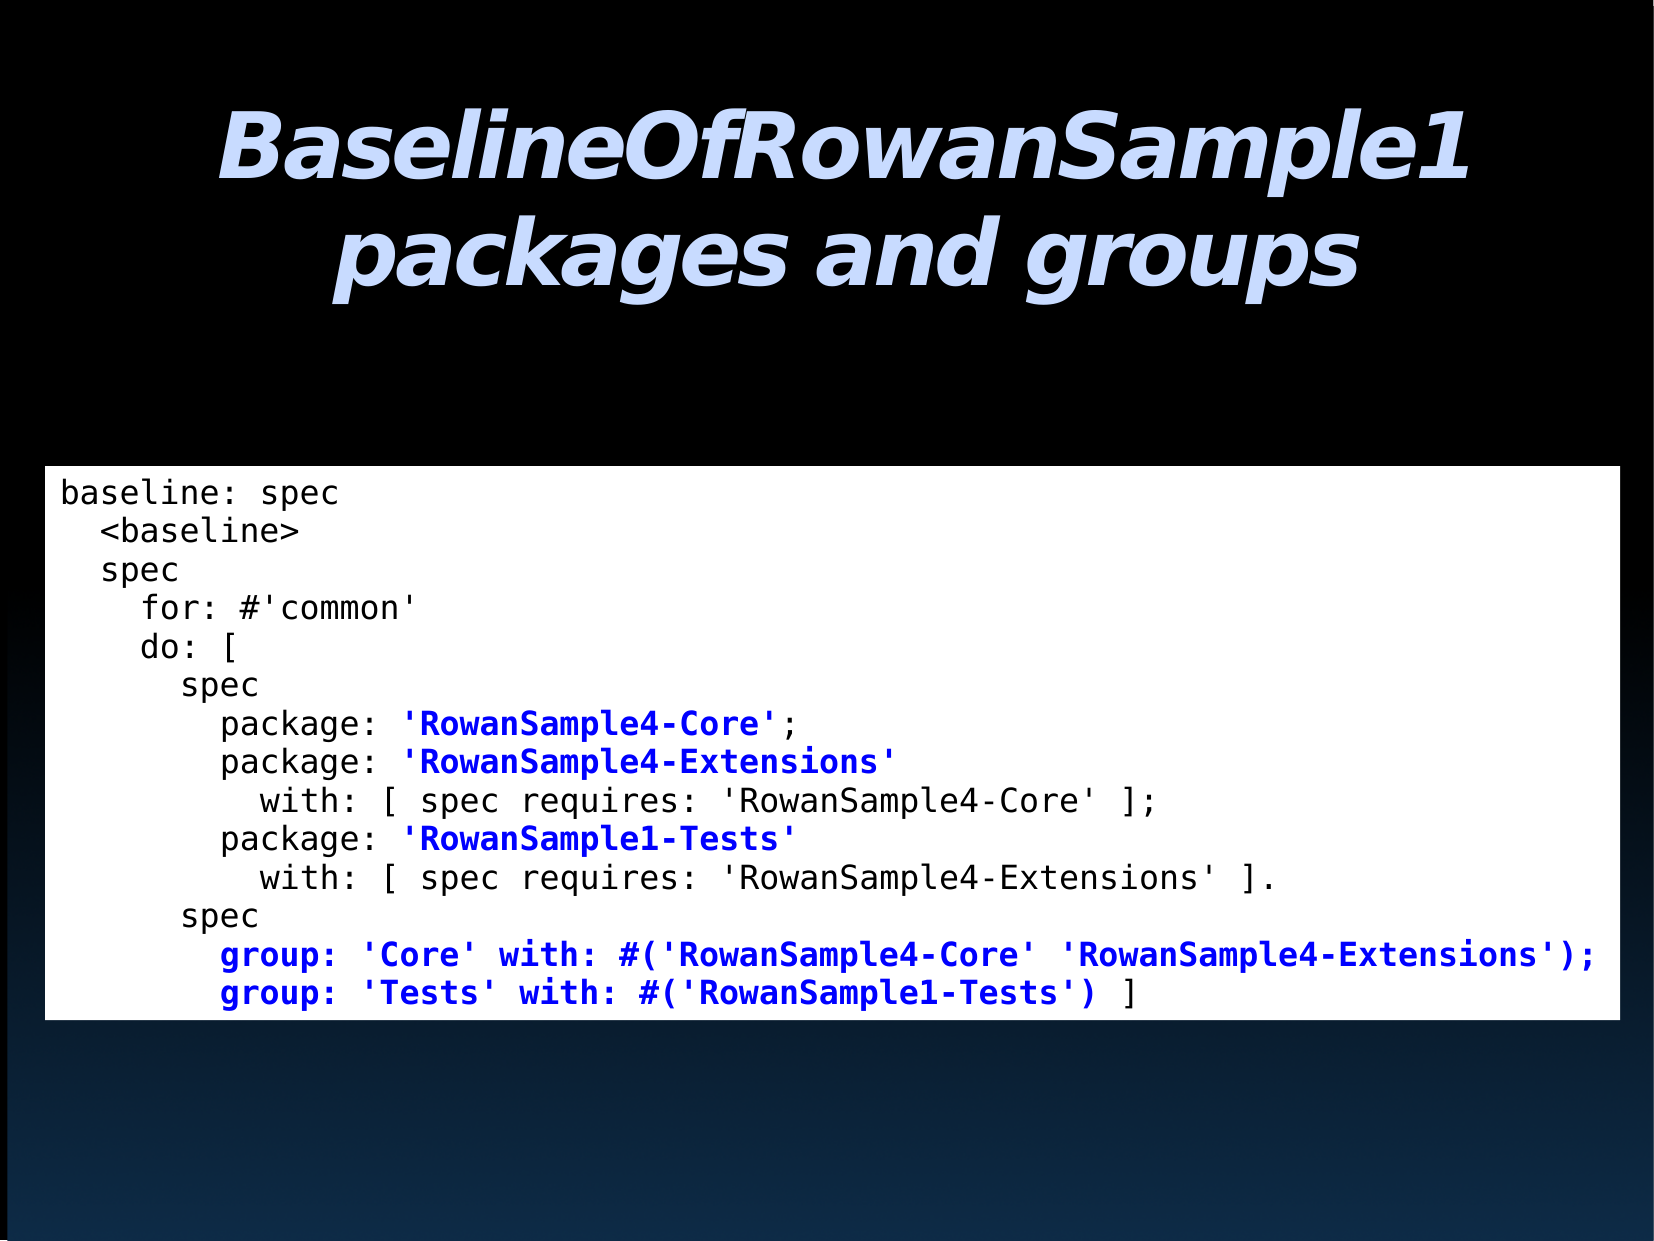

# BaselineOfRowanSample1 packages and groups
baseline: spec
 <baseline>
 spec
 for: #'common'
 do: [
 spec
 package: 'RowanSample4-Core';
 package: 'RowanSample4-Extensions'
 with: [ spec requires: 'RowanSample4-Core' ];
 package: 'RowanSample1-Tests'
 with: [ spec requires: 'RowanSample4-Extensions' ].
 spec
 group: 'Core' with: #('RowanSample4-Core' 'RowanSample4-Extensions');
 group: 'Tests' with: #('RowanSample1-Tests') ]